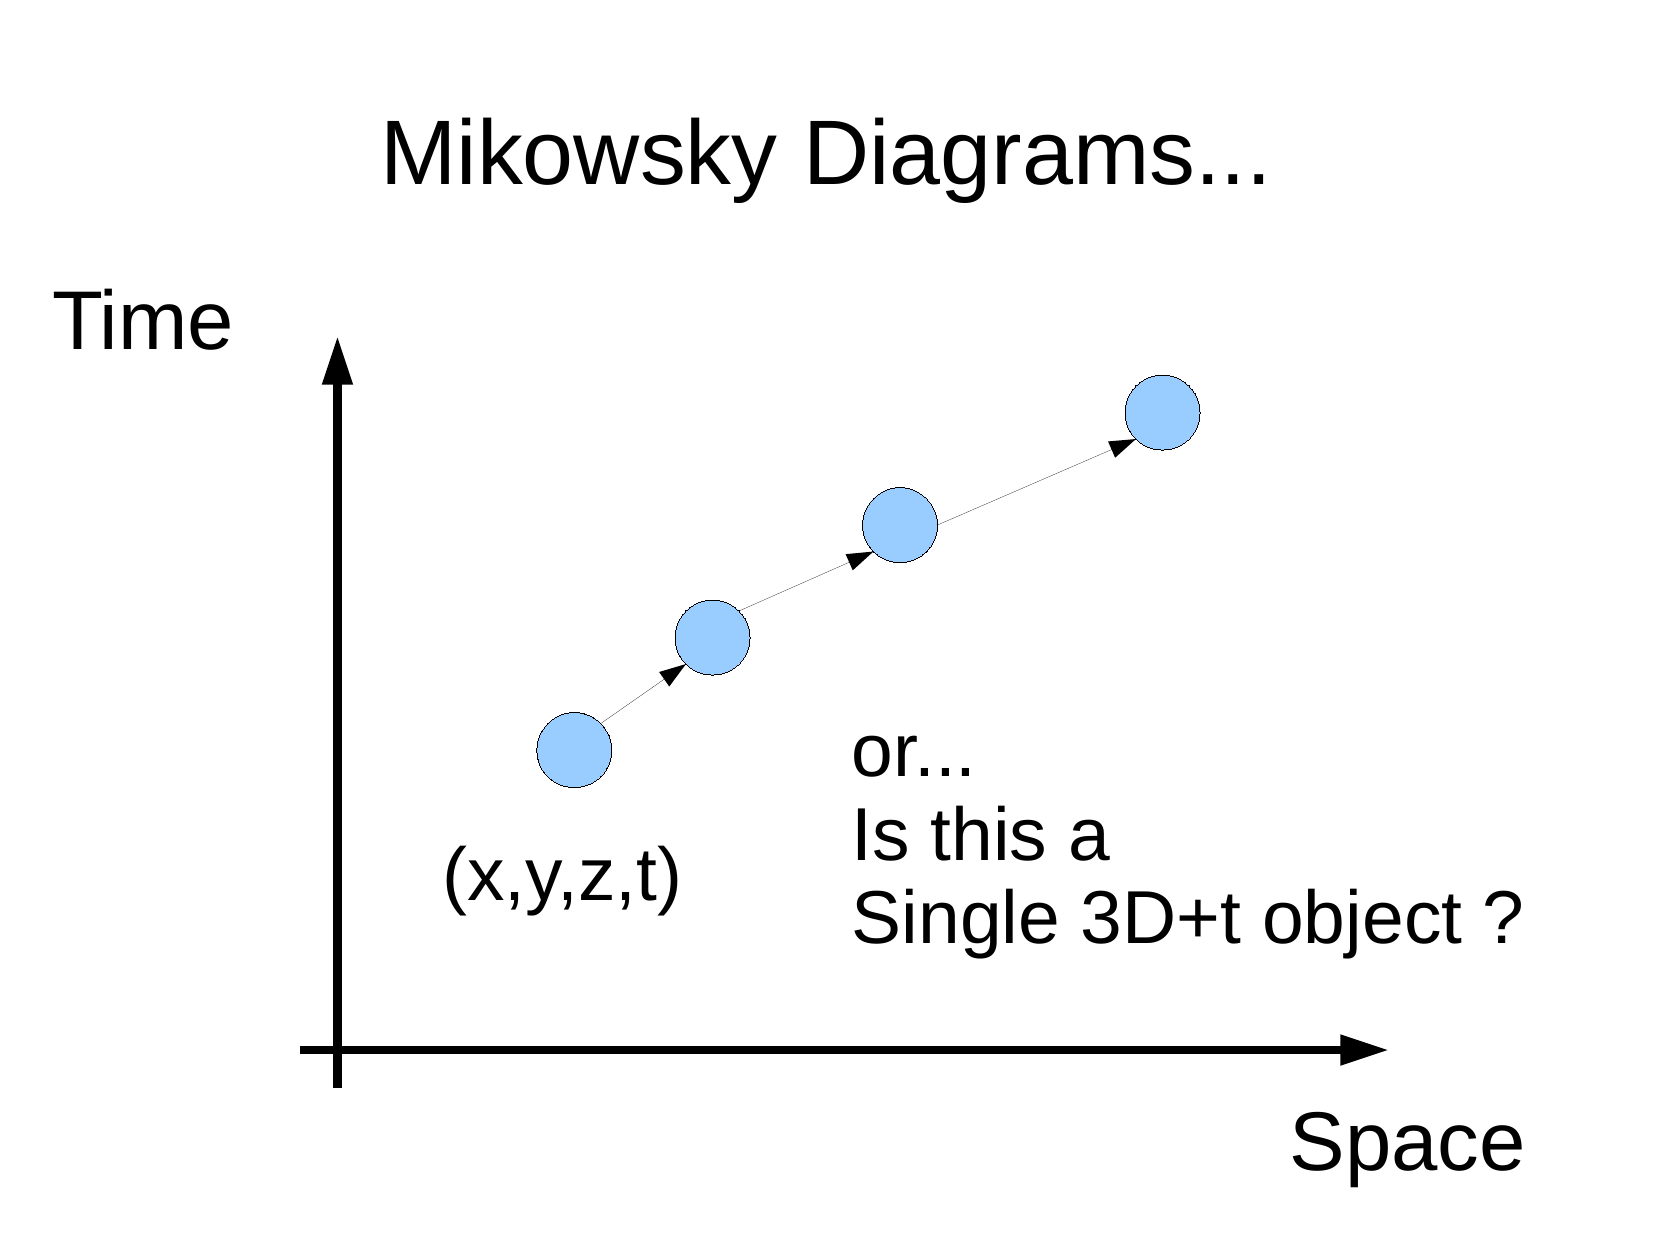

# Mikowsky Diagrams...
Time
or...
Is this a
Single 3D+t object ?
(x,y,z,t)
Space